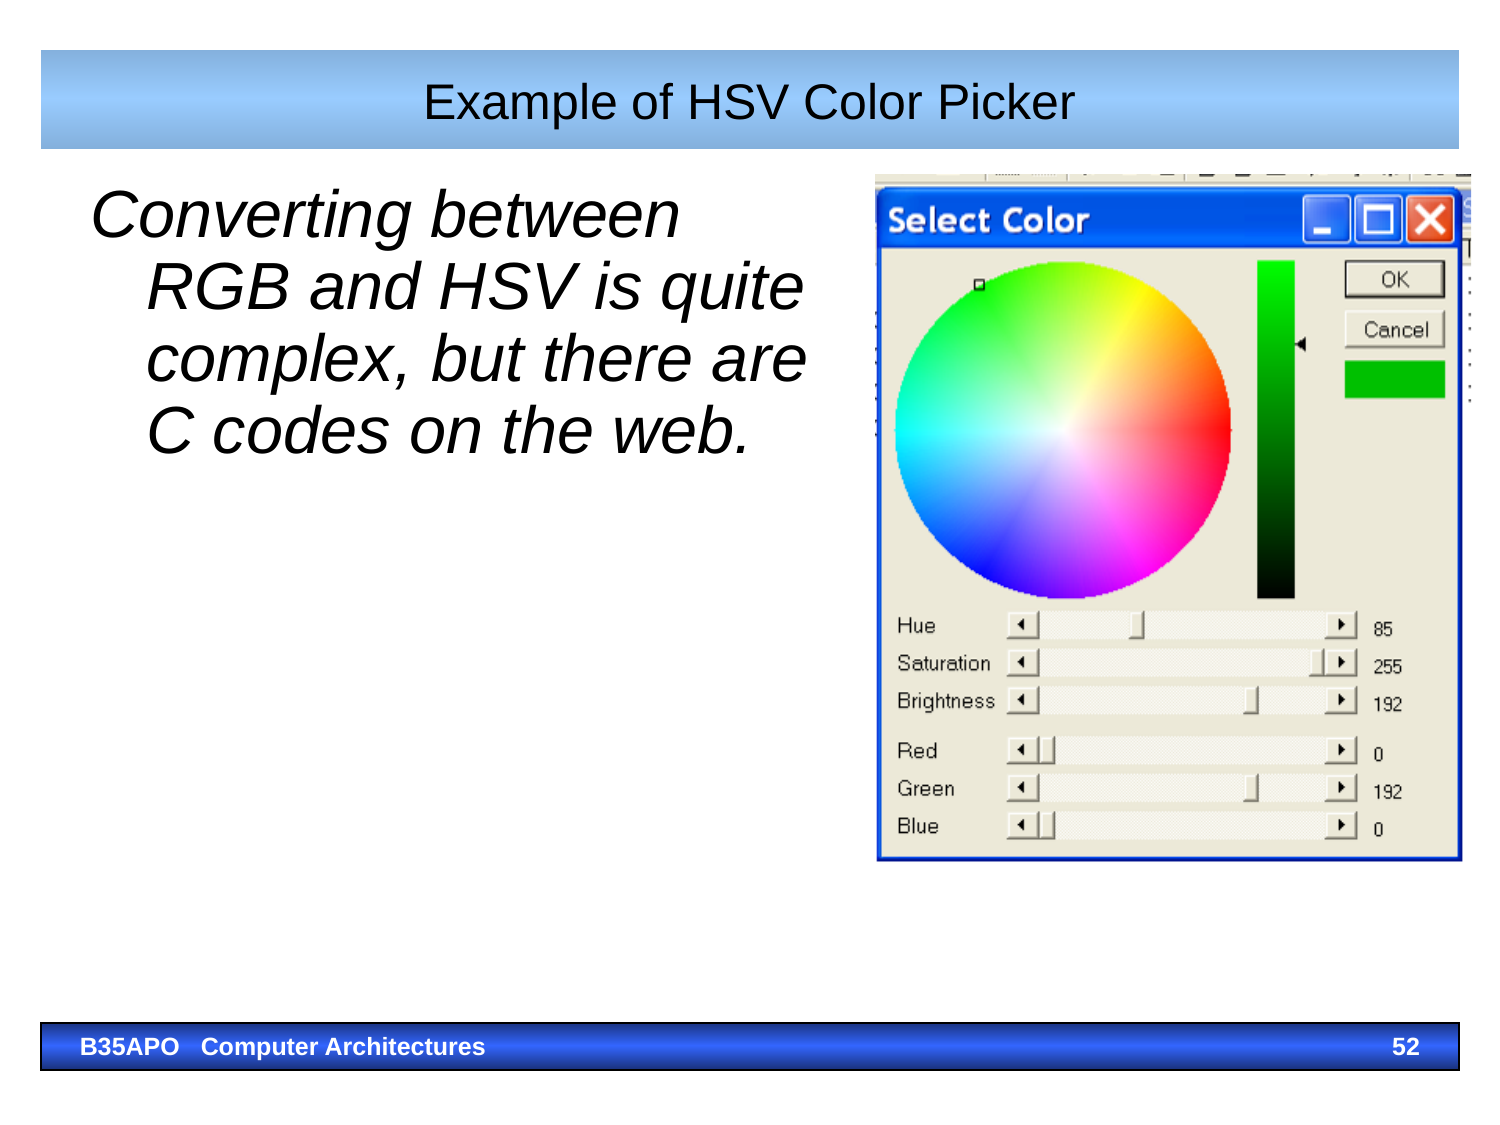

# Example of HSV Color Picker
Converting between RGB and HSV is quite complex, but there are C codes on the web.
B35APO Computer Architectures